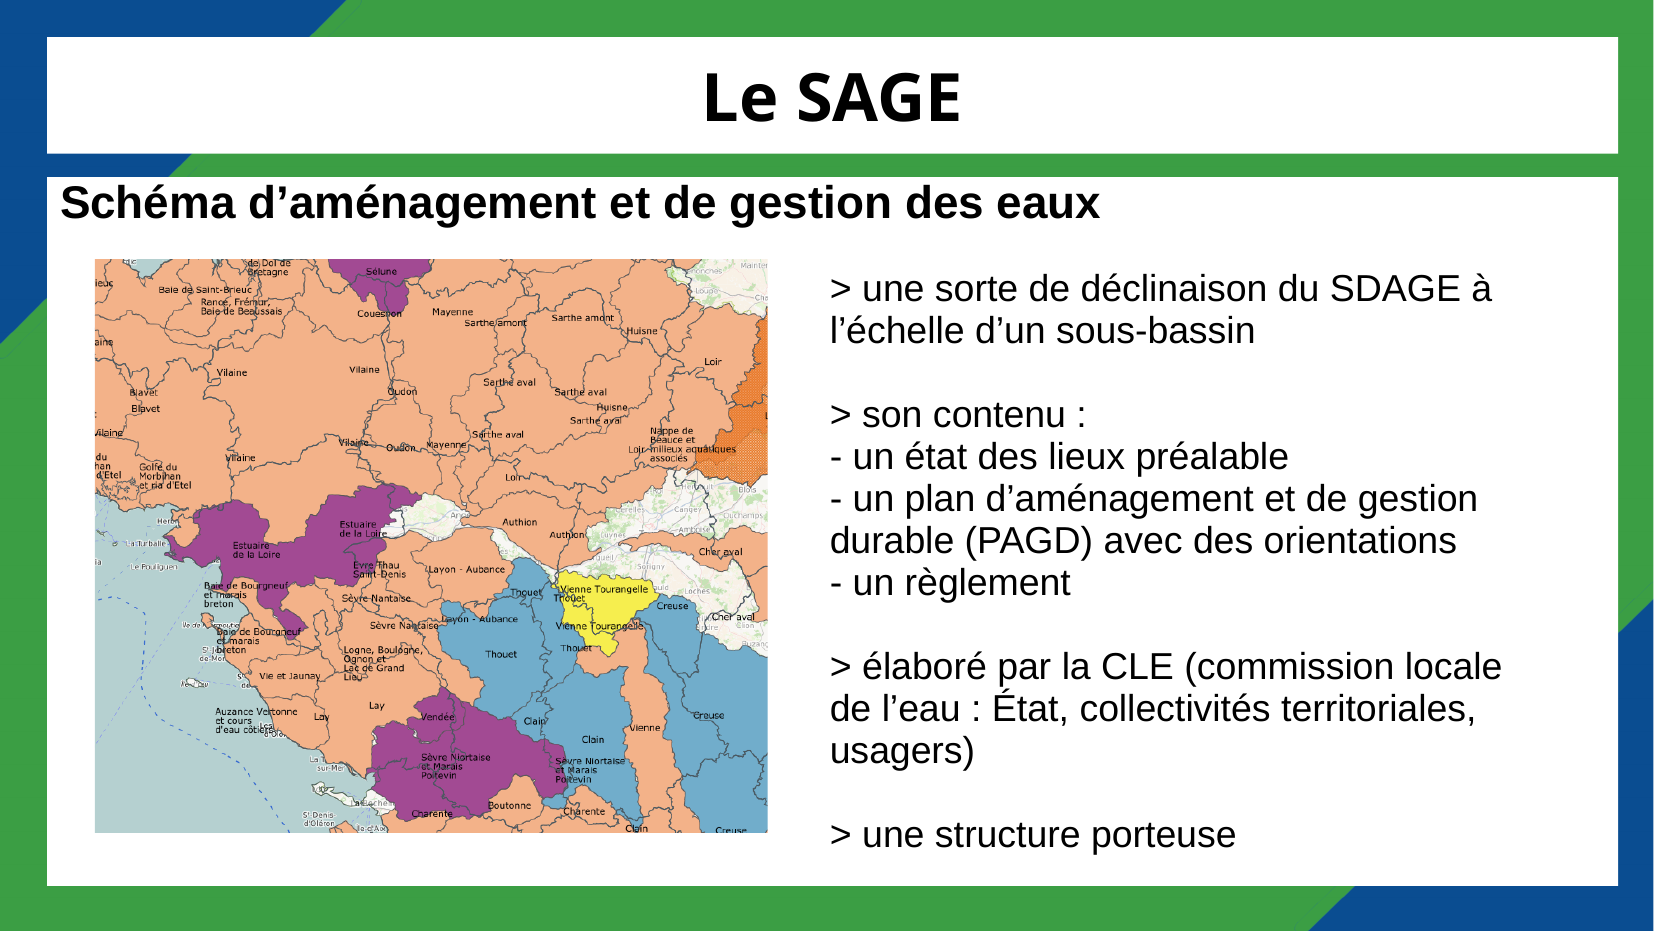

# Le SAGE
 Schéma d’aménagement et de gestion des eaux
> une sorte de déclinaison du SDAGE à l’échelle d’un sous-bassin
> son contenu :
- un état des lieux préalable
- un plan d’aménagement et de gestion durable (PAGD) avec des orientations
- un règlement
> élaboré par la CLE (commission locale de l’eau : État, collectivités territoriales, usagers)
> une structure porteuse